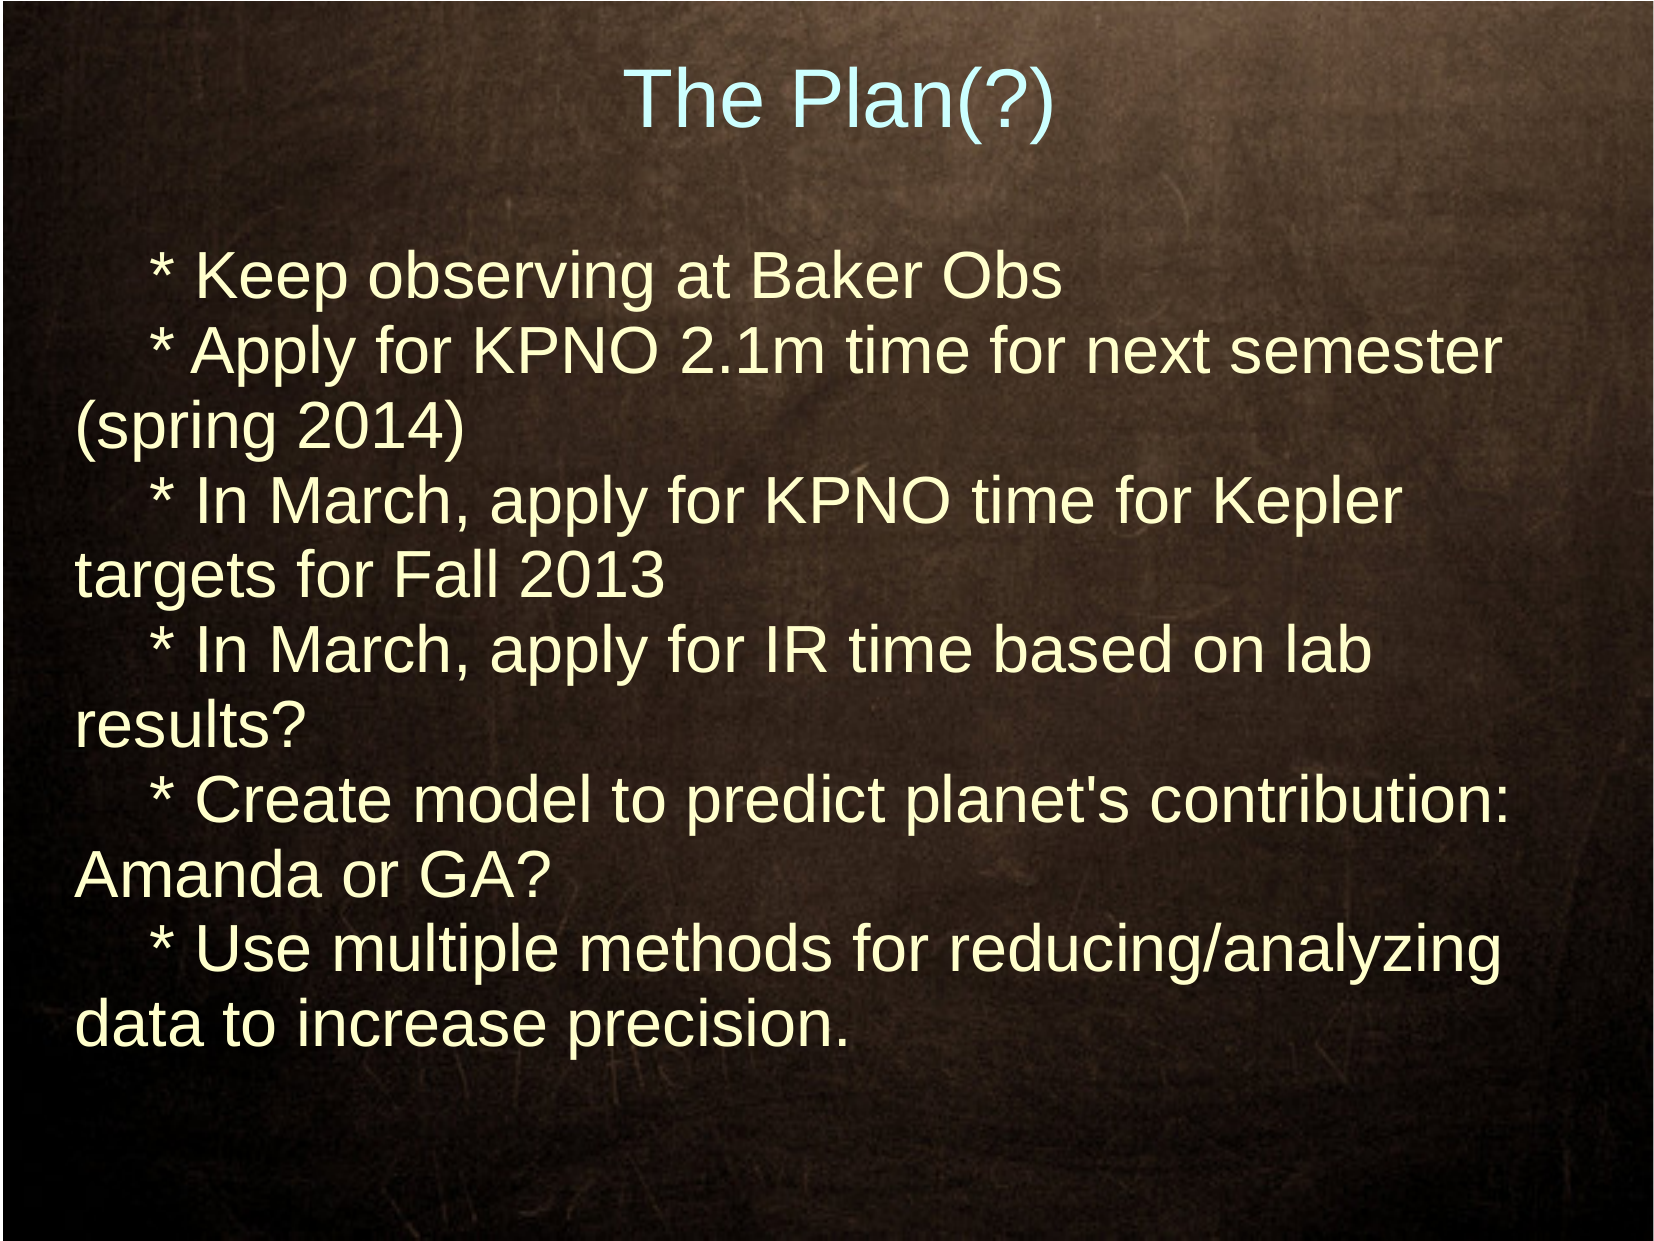

The Plan(?)
	* Keep observing at Baker Obs
	* Apply for KPNO 2.1m time for next semester (spring 2014)
	* In March, apply for KPNO time for Kepler targets for Fall 2013
	* In March, apply for IR time based on lab results?
	* Create model to predict planet's contribution: Amanda or GA?
	* Use multiple methods for reducing/analyzing data to increase precision.